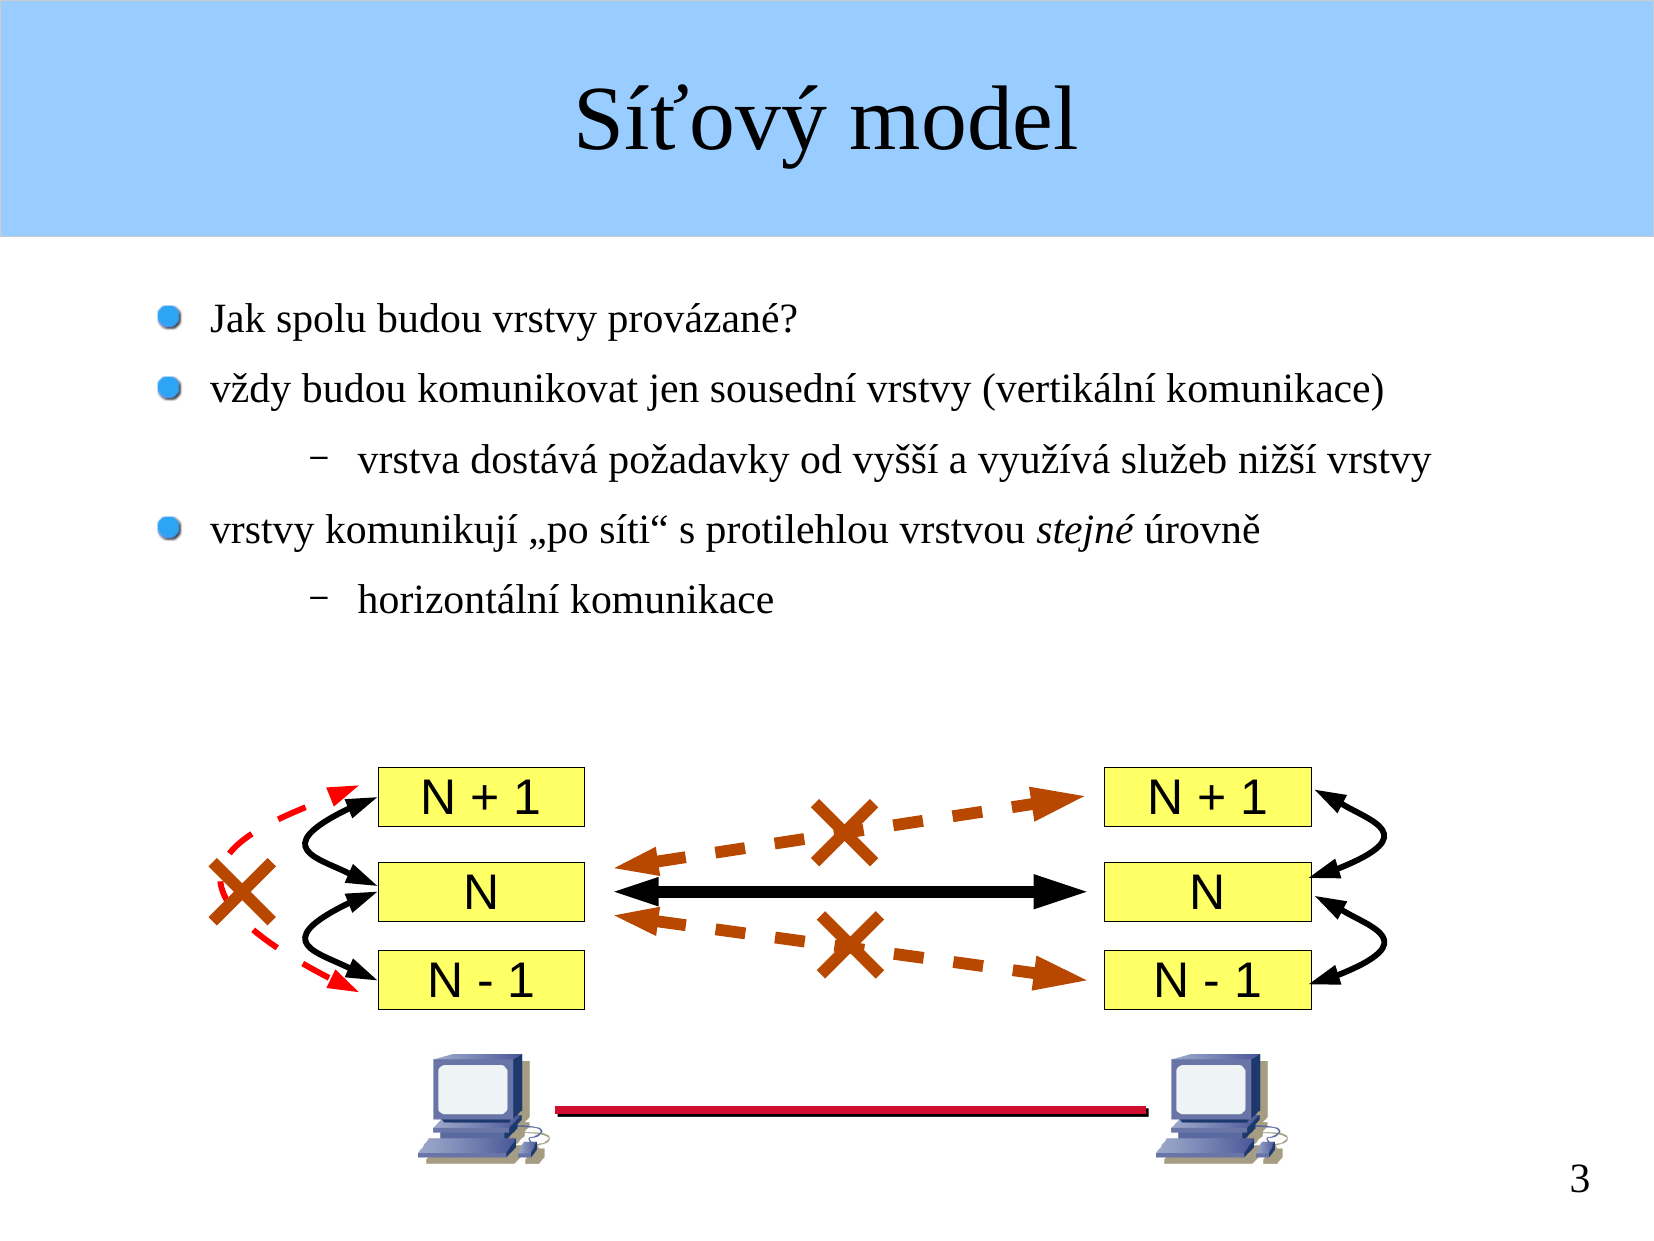

# Síťový model
Jak spolu budou vrstvy provázané?
vždy budou komunikovat jen sousední vrstvy (vertikální komunikace)
vrstva dostává požadavky od vyšší a využívá služeb nižší vrstvy
vrstvy komunikují „po síti“ s protilehlou vrstvou stejné úrovně
horizontální komunikace
N + 1
N + 1
N
N
N - 1
N - 1